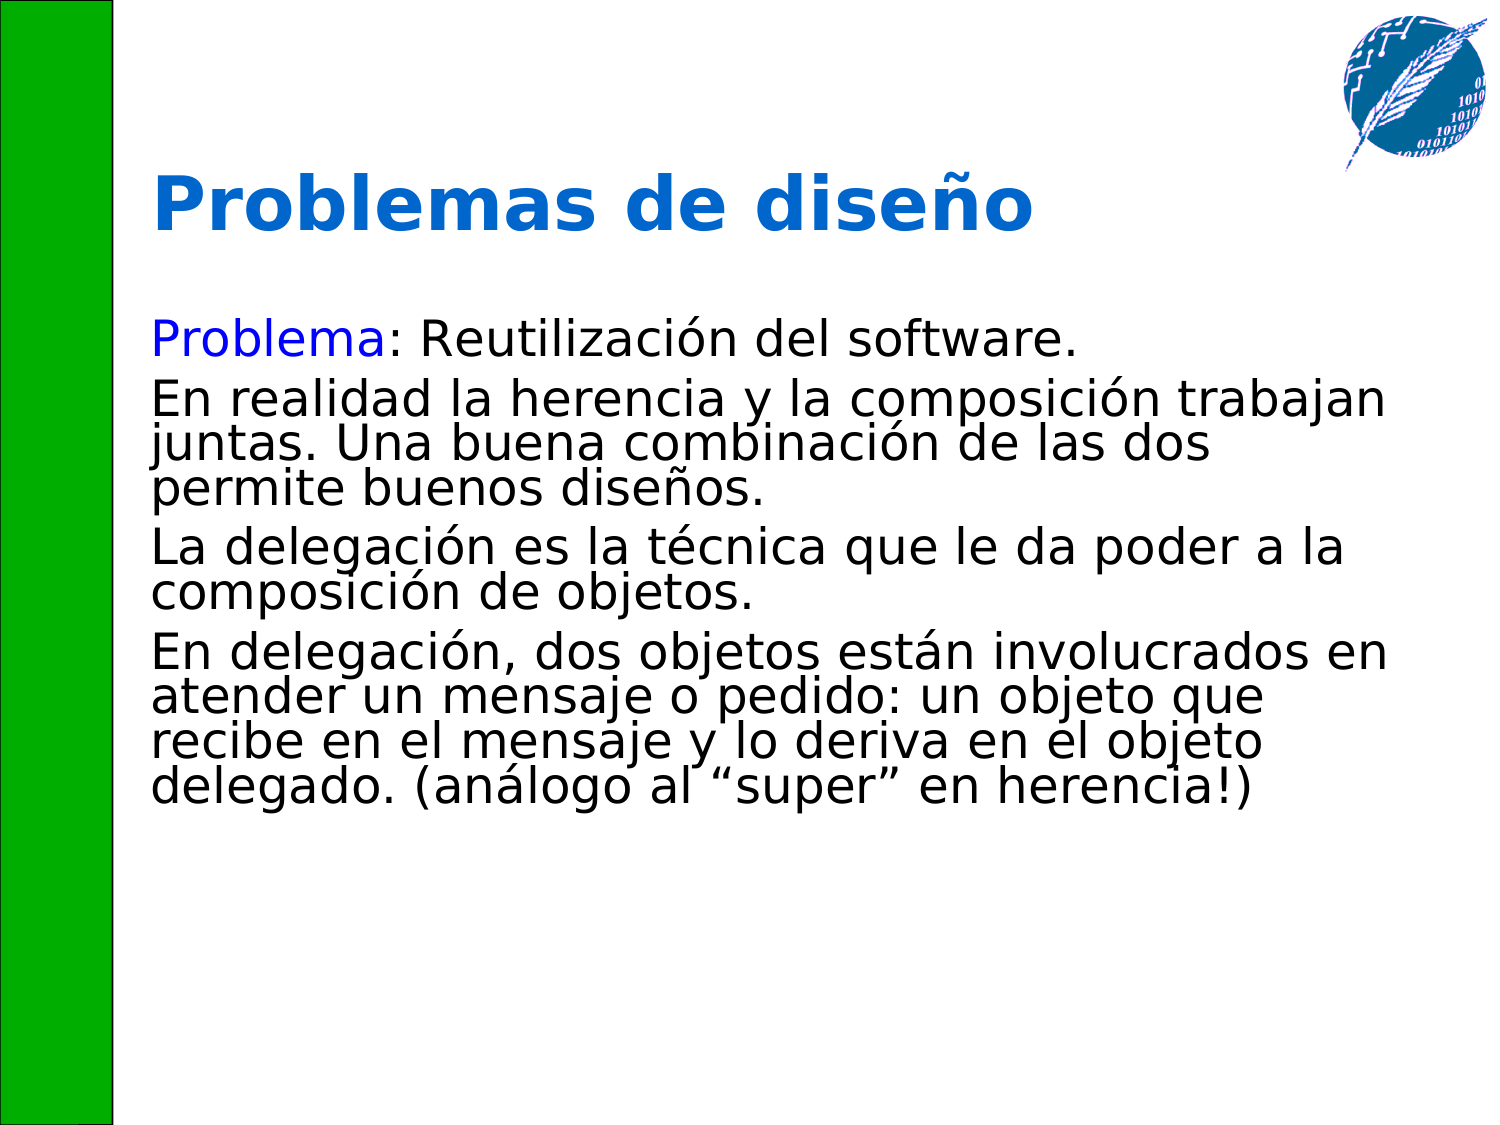

# Problemas de diseño
Problema: Reutilización del software.
En realidad la herencia y la composición trabajan juntas. Una buena combinación de las dos permite buenos diseños.
La delegación es la técnica que le da poder a la composición de objetos.
En delegación, dos objetos están involucrados en atender un mensaje o pedido: un objeto que recibe en el mensaje y lo deriva en el objeto delegado. (análogo al “super” en herencia!)